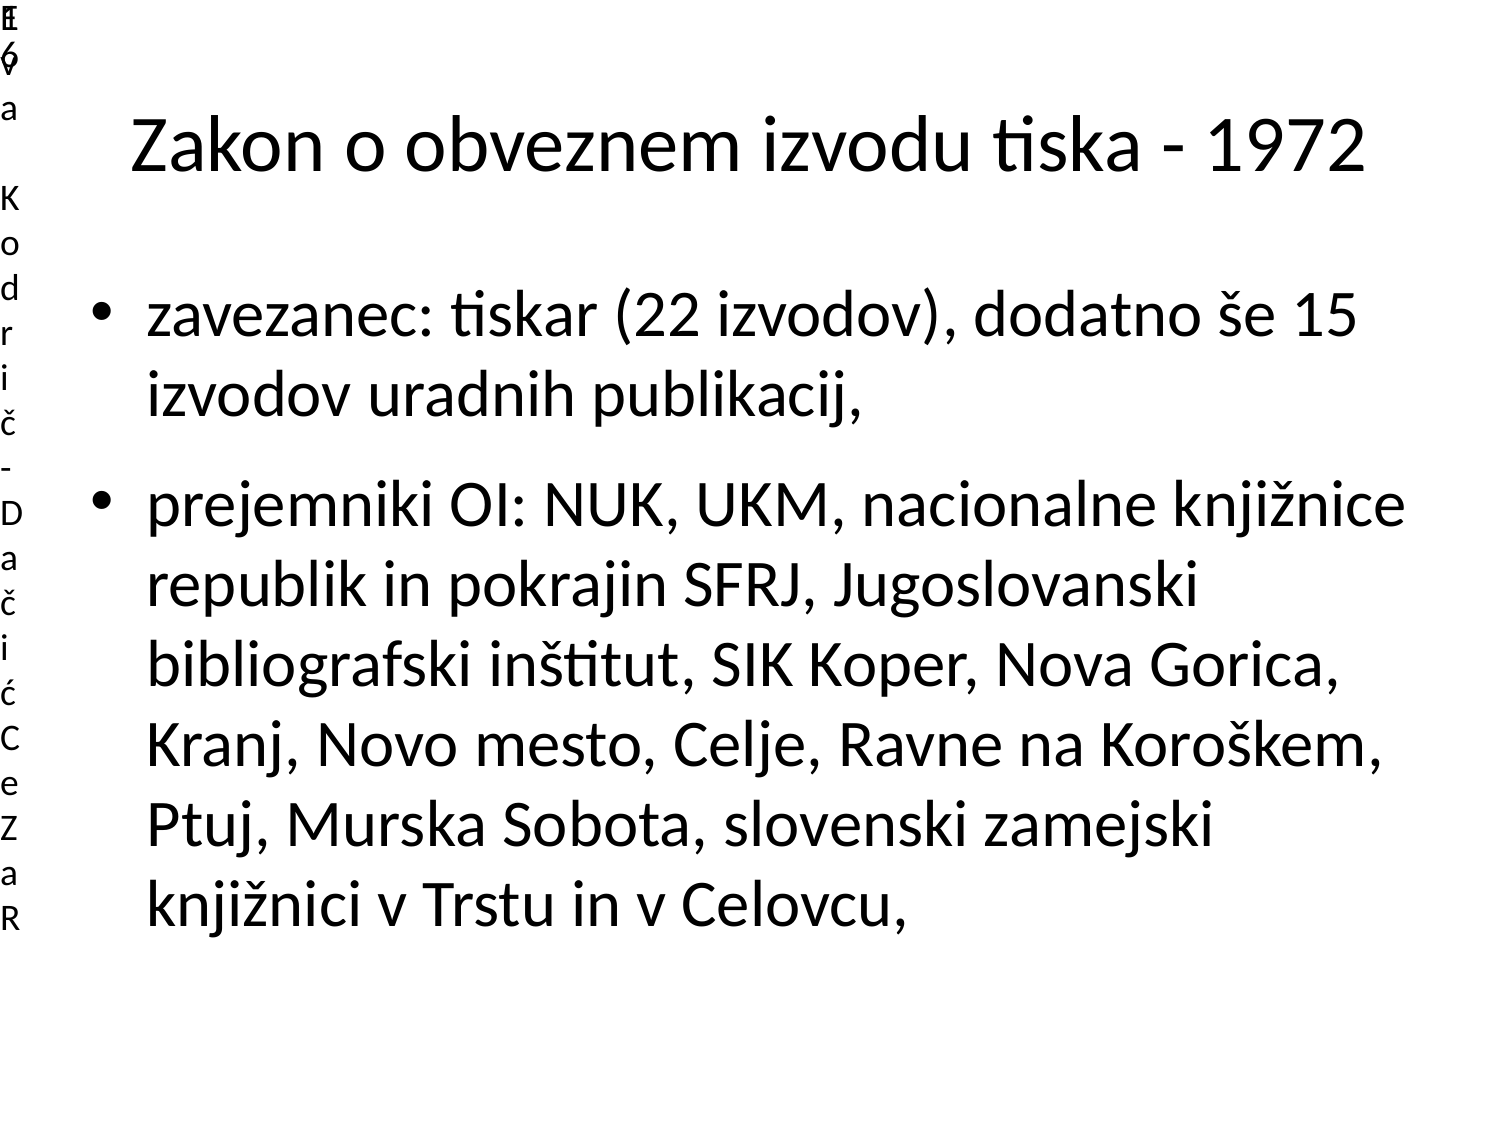

Eva Kodrič-Dačić
CeZaR
# Zakon o obveznem izvodu tiska - 1972
zavezanec: tiskar (22 izvodov), dodatno še 15 izvodov uradnih publikacij,
prejemniki OI: NUK, UKM, nacionalne knjižnice republik in pokrajin SFRJ, Jugoslovanski bibliografski inštitut, SIK Koper, Nova Gorica, Kranj, Novo mesto, Celje, Ravne na Koroškem, Ptuj, Murska Sobota, slovenski zamejski knjižnici v Trstu in v Celovcu,